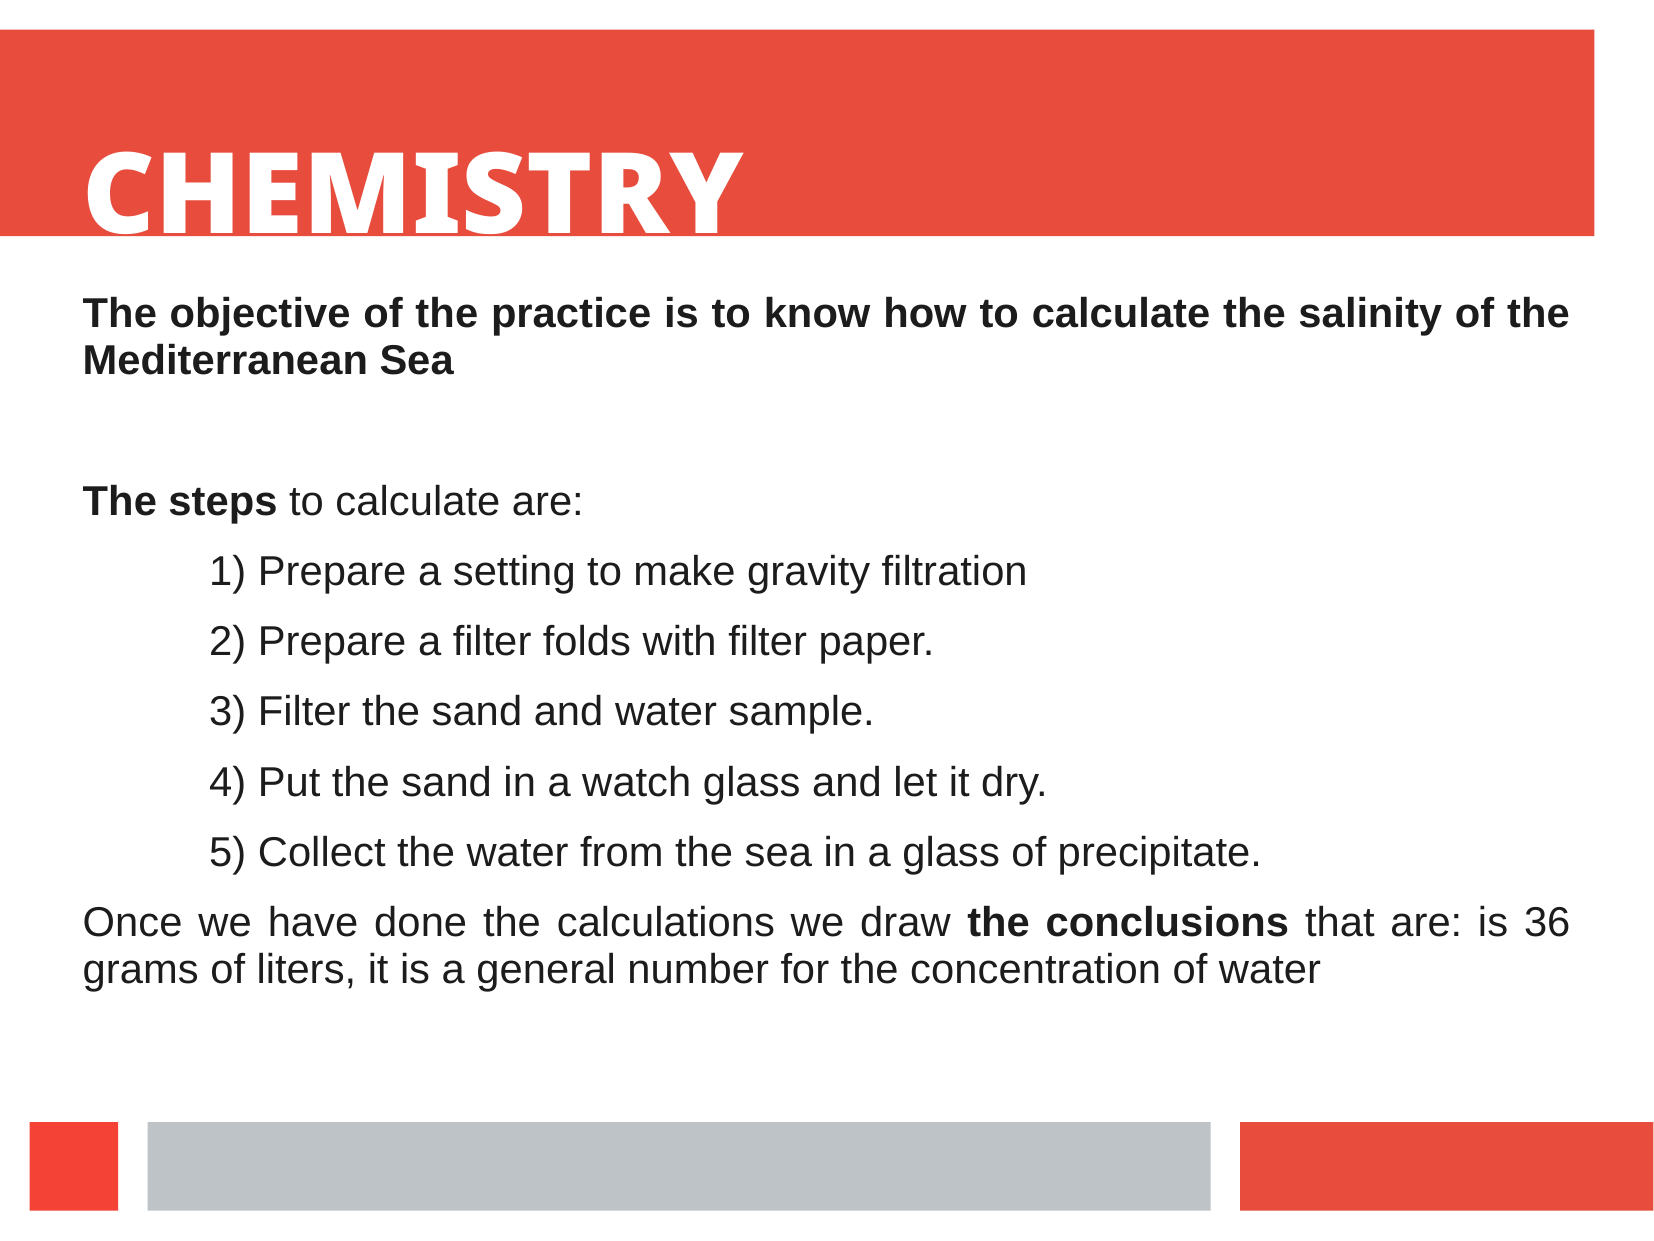

CHEMISTRY
# The objective of the practice is to know how to calculate the salinity of the Mediterranean Sea
The steps to calculate are:
 1) Prepare a setting to make gravity filtration
 2) Prepare a filter folds with filter paper.
 3) Filter the sand and water sample.
 4) Put the sand in a watch glass and let it dry.
 5) Collect the water from the sea in a glass of precipitate.
Once we have done the calculations we draw the conclusions that are: is 36 grams of liters, it is a general number for the concentration of water